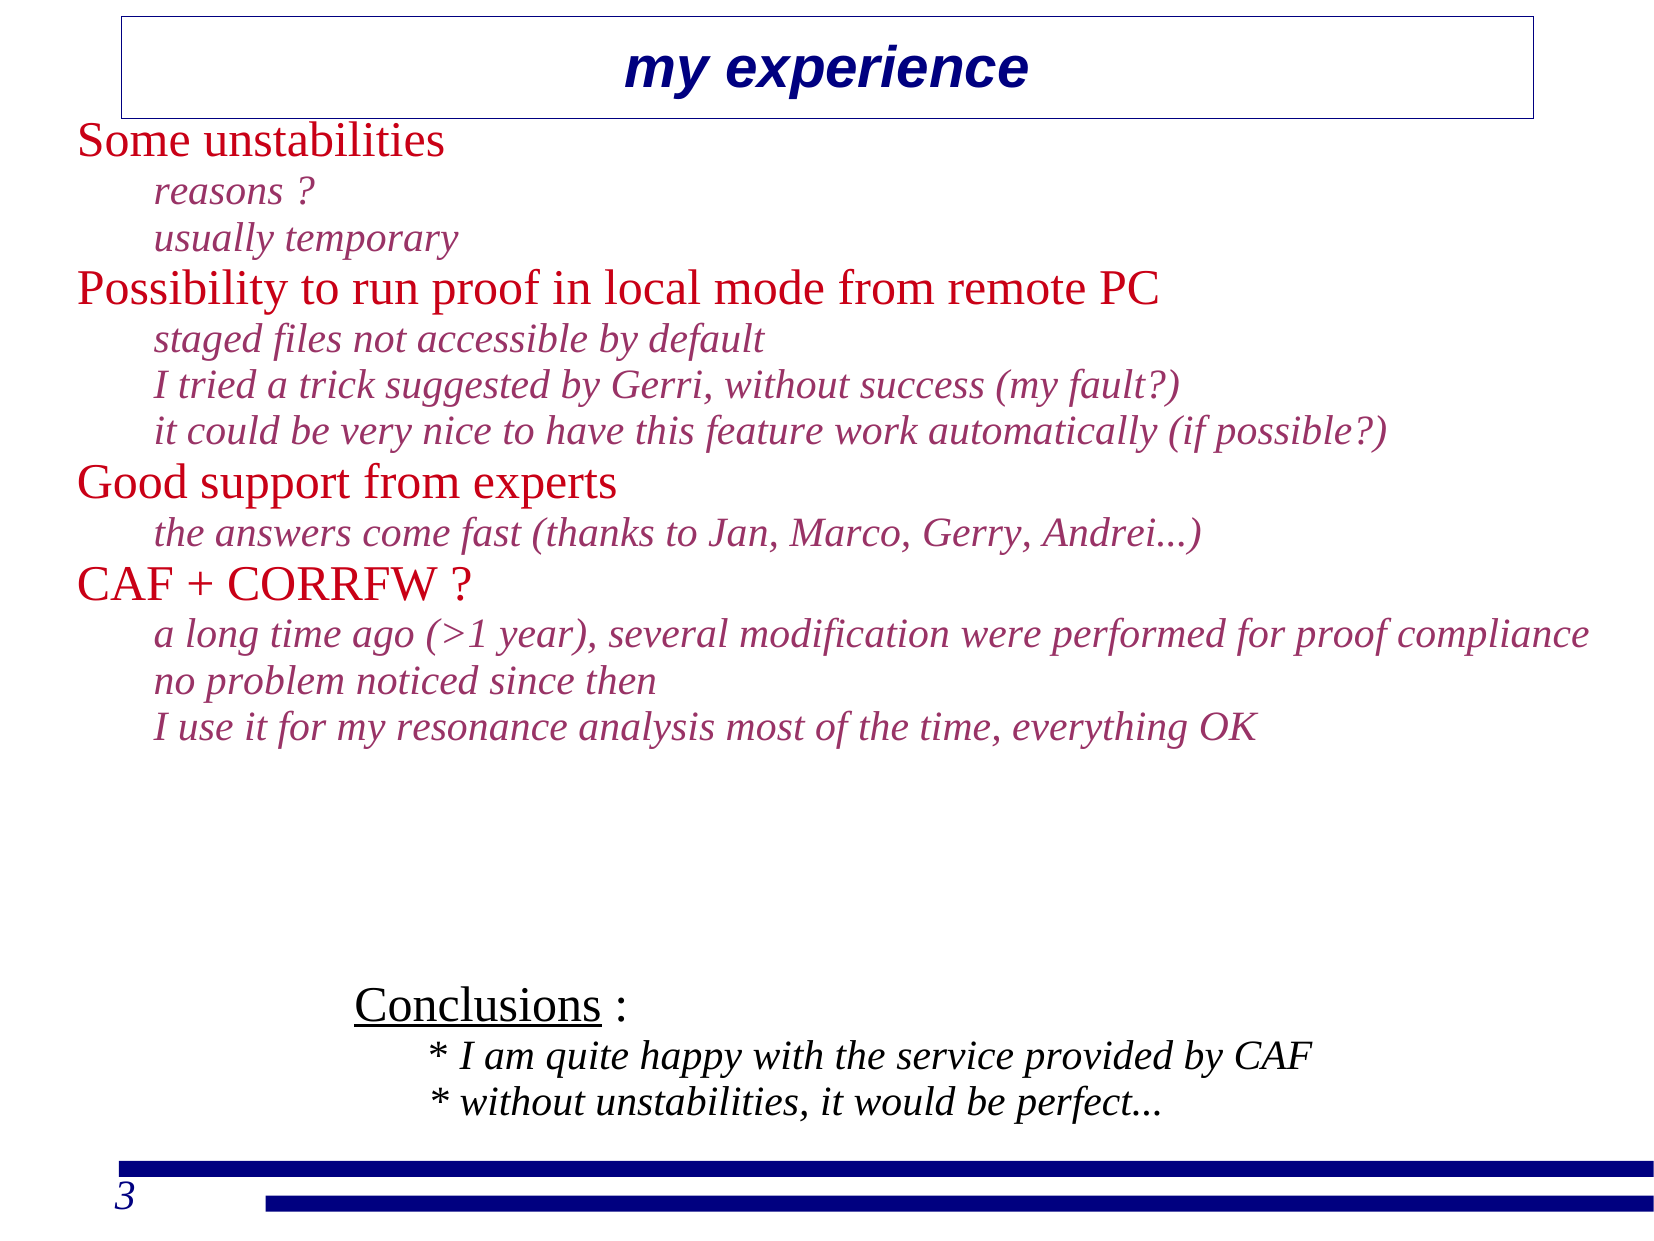

# my experience
Some unstabilities
reasons ?
usually temporary
Possibility to run proof in local mode from remote PC
staged files not accessible by default
I tried a trick suggested by Gerri, without success (my fault?)
it could be very nice to have this feature work automatically (if possible?)
Good support from experts
the answers come fast (thanks to Jan, Marco, Gerry, Andrei...)
CAF + CORRFW ?
a long time ago (>1 year), several modification were performed for proof compliance
no problem noticed since then
I use it for my resonance analysis most of the time, everything OK
Conclusions :
	* I am quite happy with the service provided by CAF
	* without unstabilities, it would be perfect...